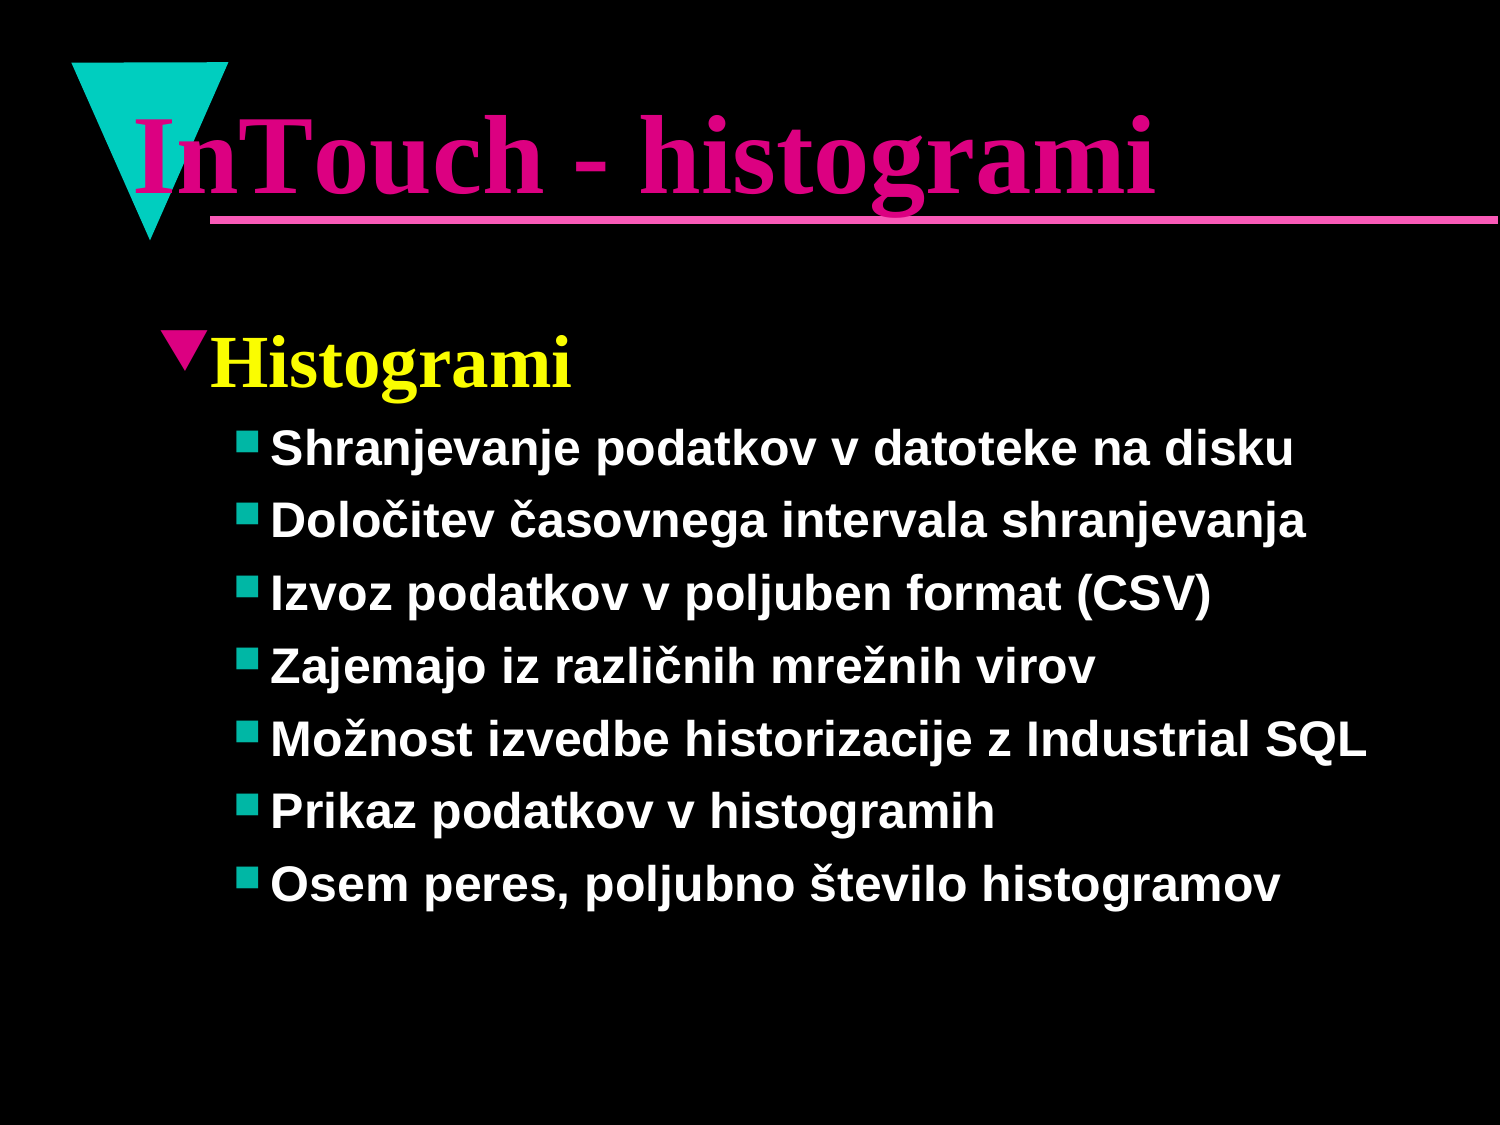

# InTouch - histogrami
Histogrami
Shranjevanje podatkov v datoteke na disku
Določitev časovnega intervala shranjevanja
Izvoz podatkov v poljuben format (CSV)
Zajemajo iz različnih mrežnih virov
Možnost izvedbe historizacije z Industrial SQL
Prikaz podatkov v histogramih
Osem peres, poljubno število histogramov
29